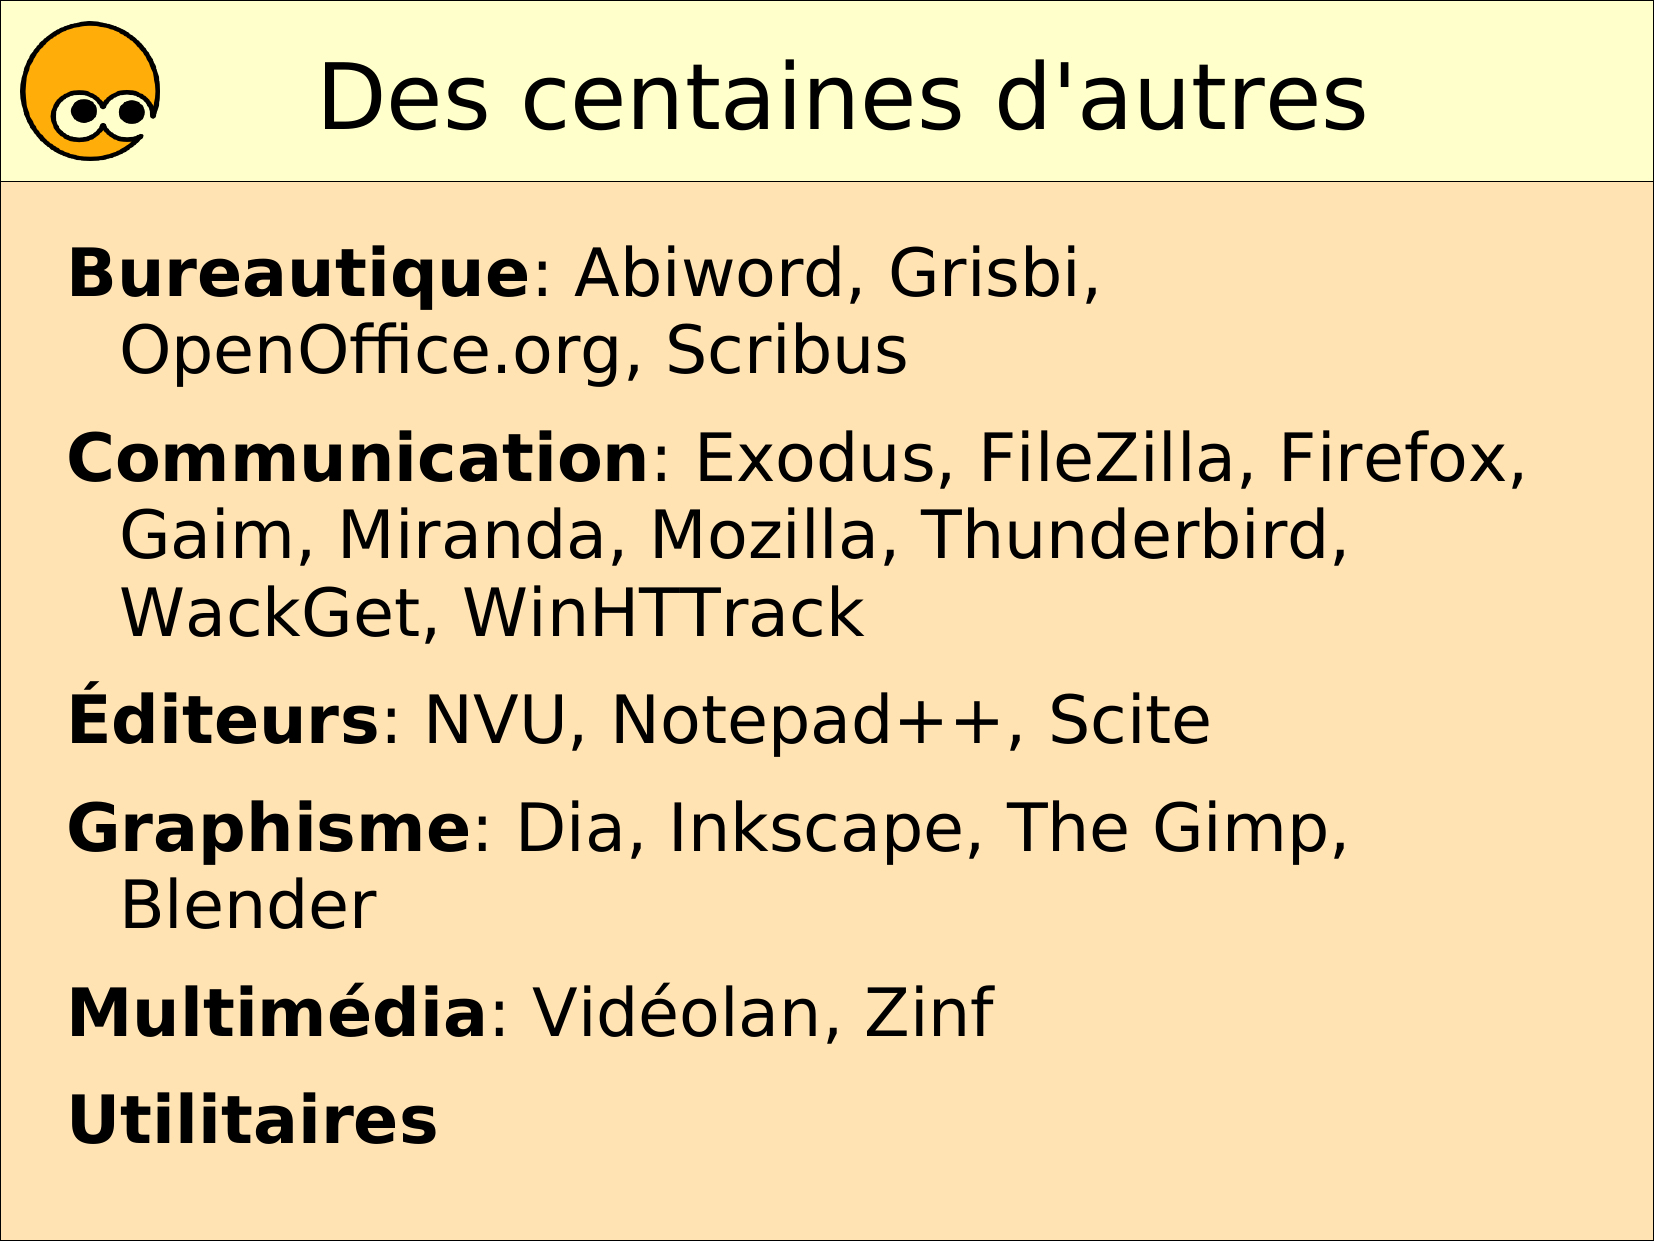

# Des centaines d'autres
Bureautique: Abiword, Grisbi, OpenOffice.org, Scribus
Communication: Exodus, FileZilla, Firefox, Gaim, Miranda, Mozilla, Thunderbird, WackGet, WinHTTrack
Éditeurs: NVU, Notepad++, Scite
Graphisme: Dia, Inkscape, The Gimp, Blender
Multimédia: Vidéolan, Zinf
Utilitaires